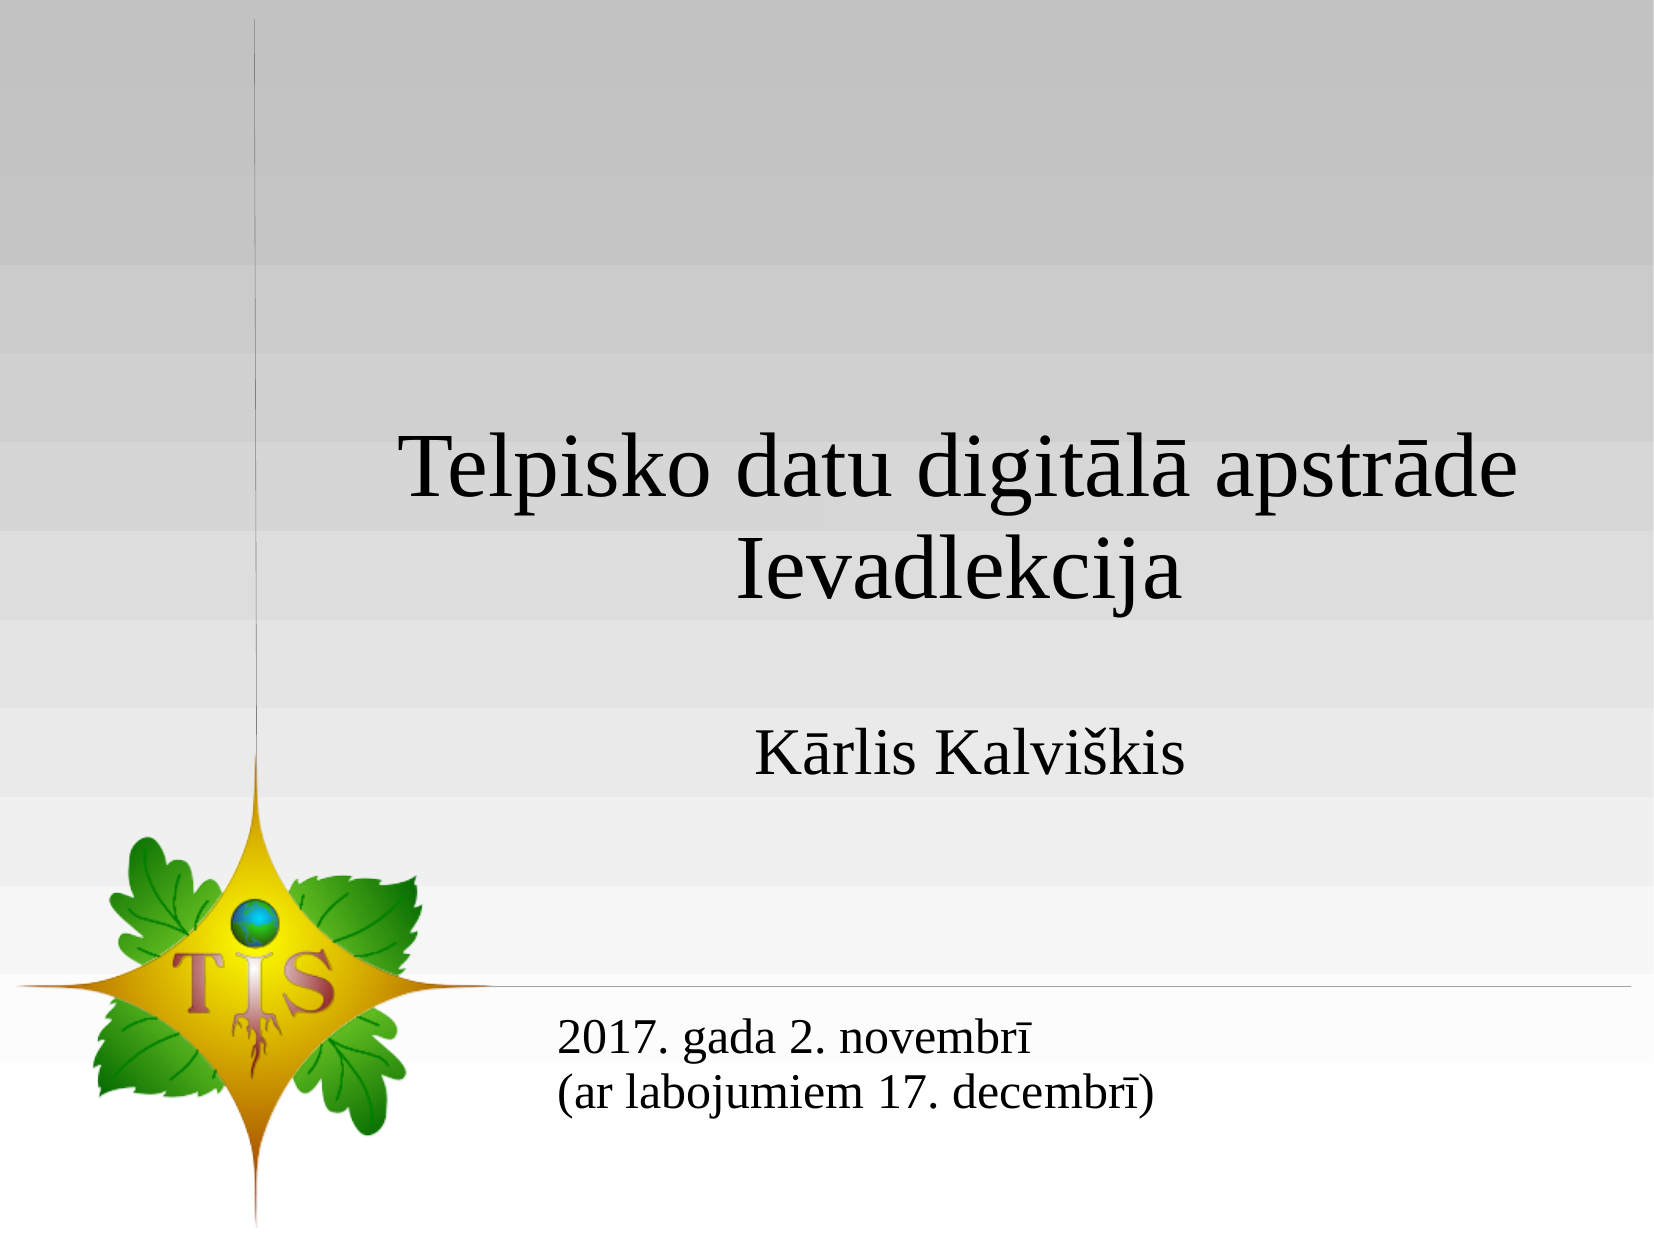

# Telpisko datu digitālā apstrāde Ievadlekcija
2017. gada 2. novembrī
(ar labojumiem 17. decembrī)